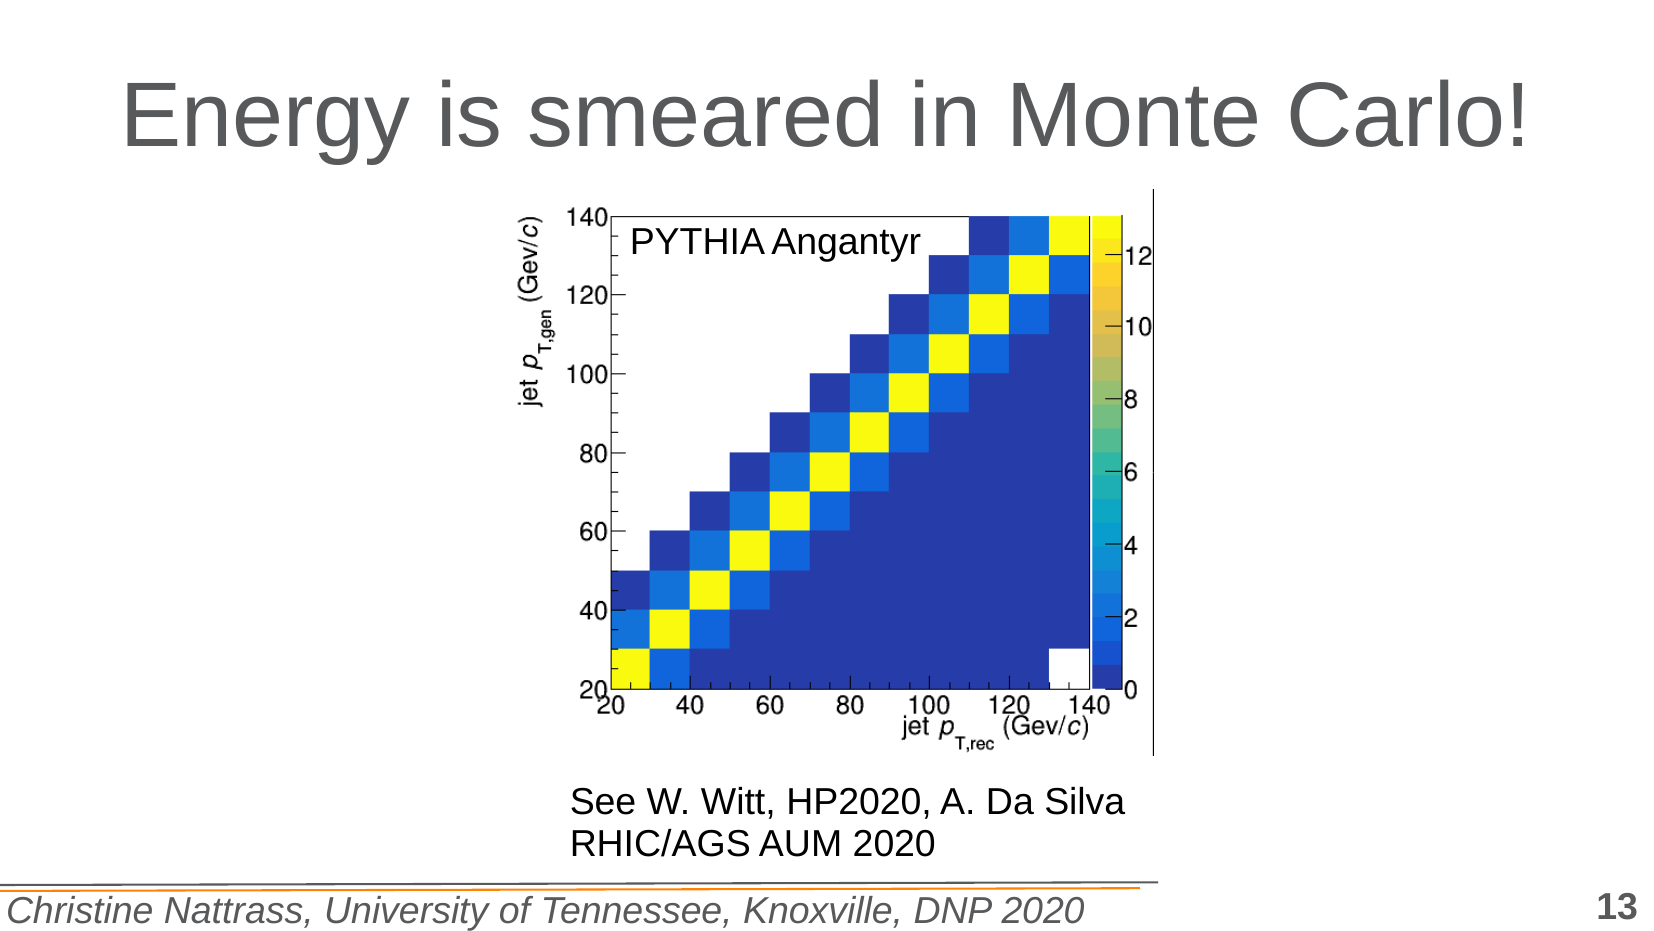

# Energy is smeared in Monte Carlo!
PYTHIA Angantyr
See W. Witt, HP2020, A. Da Silva RHIC/AGS AUM 2020